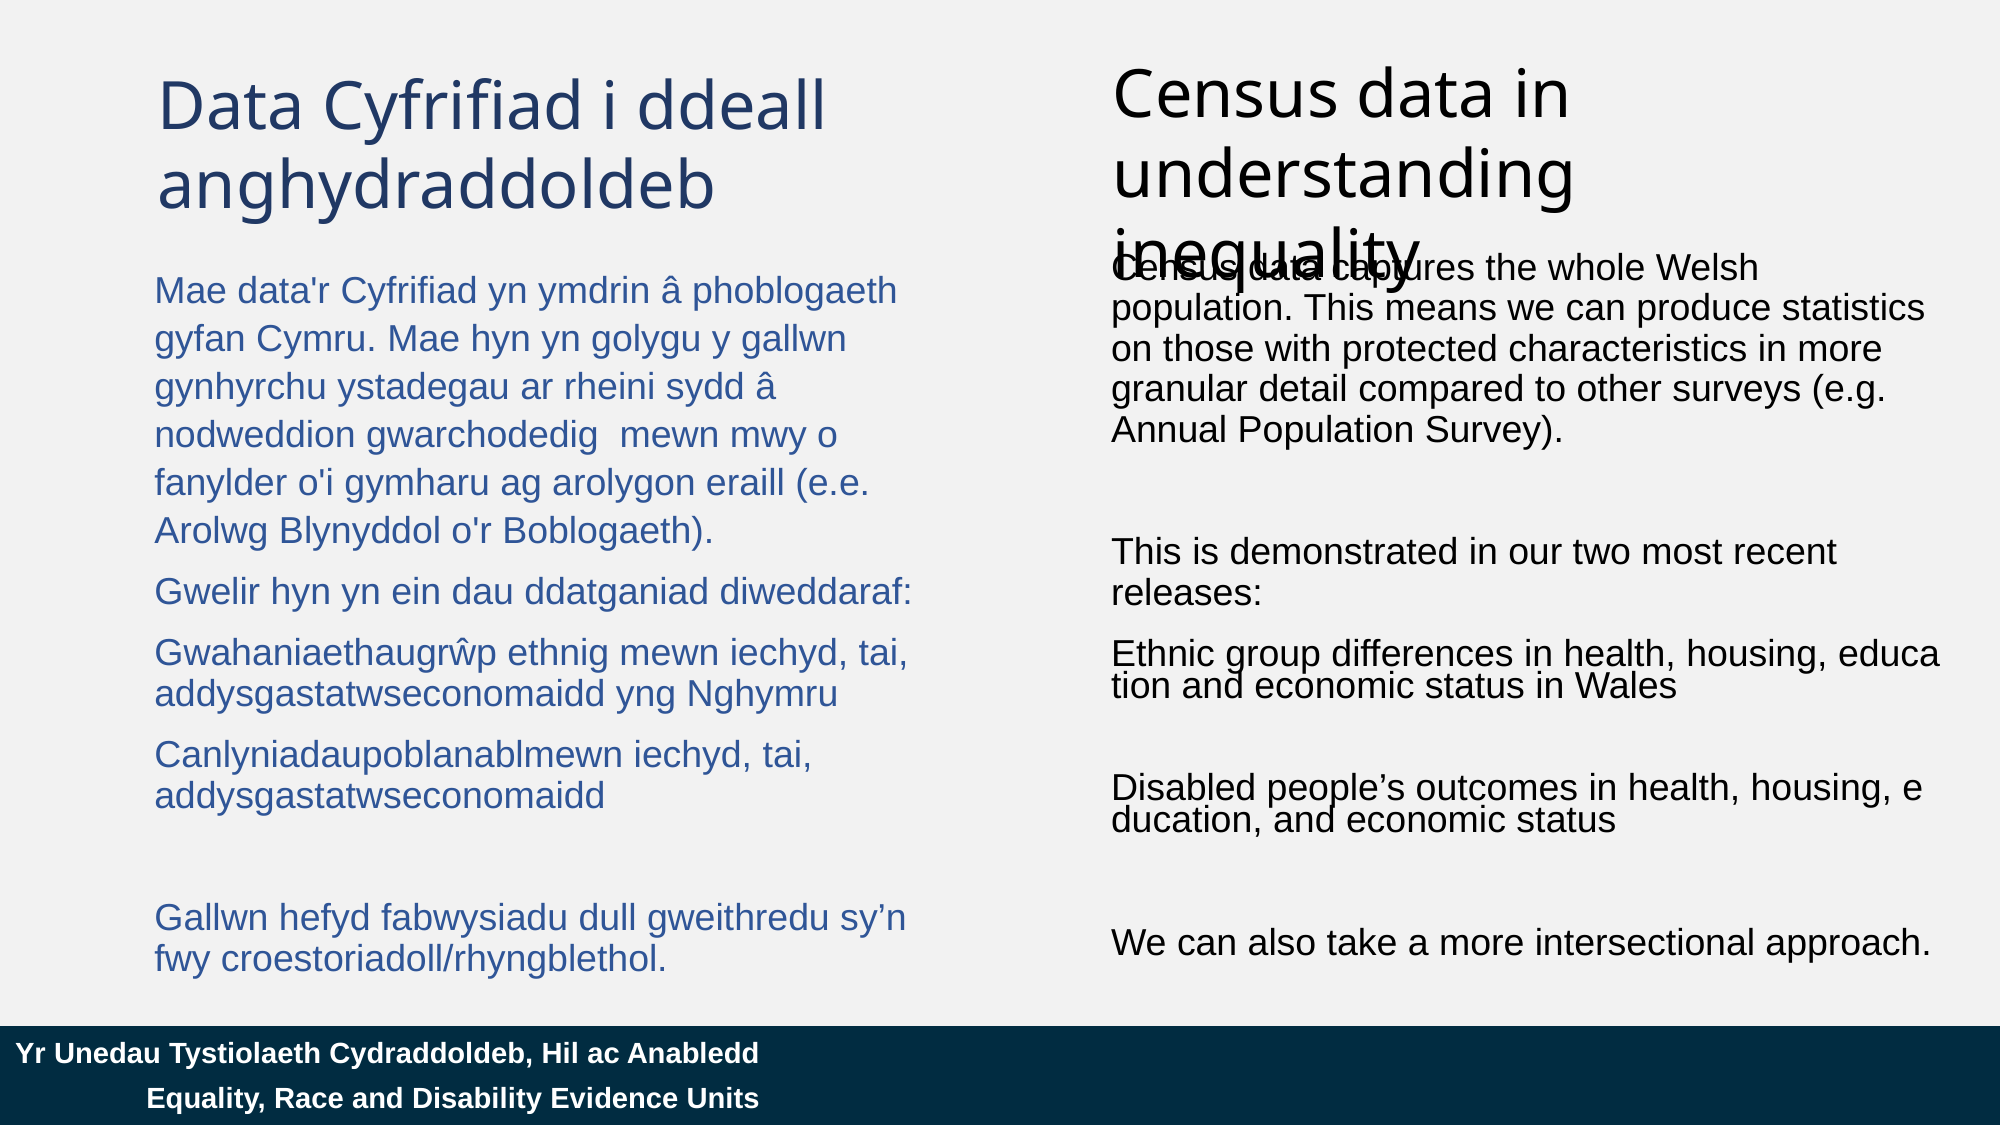

Census data in understanding inequality
Data Cyfrifiad i ddeall anghydraddoldeb
Census data captures the whole Welsh population. This means we can produce statistics on those with protected characteristics in more granular detail compared to other surveys (e.g. Annual Population Survey).
This is demonstrated in our two most recent releases:
Ethnic group differences in health, housing, education and economic status in Wales
Disabled people’s outcomes in health, housing, education, and economic status
We can also take a more intersectional approach.
# Mae data'r Cyfrifiad yn ymdrin â phoblogaeth gyfan Cymru. Mae hyn yn golygu y gallwn gynhyrchu ystadegau ar rheini sydd â nodweddion gwarchodedig mewn mwy o fanylder o'i gymharu ag arolygon eraill (e.e. Arolwg Blynyddol o'r Boblogaeth).
Gwelir hyn yn ein dau ddatganiad diweddaraf:
Gwahaniaethaugrŵp ethnig mewn iechyd, tai,addysgastatwseconomaidd yng Nghymru
Canlyniadaupoblanablmewn iechyd, tai,addysgastatwseconomaidd
Gallwn hefyd fabwysiadu dull gweithredu sy’n fwy croestoriadoll/rhyngblethol.
Yr Unedau Tystiolaeth Cydraddoldeb, Hil ac Anabledd
Equality, Race and Disability Evidence Units